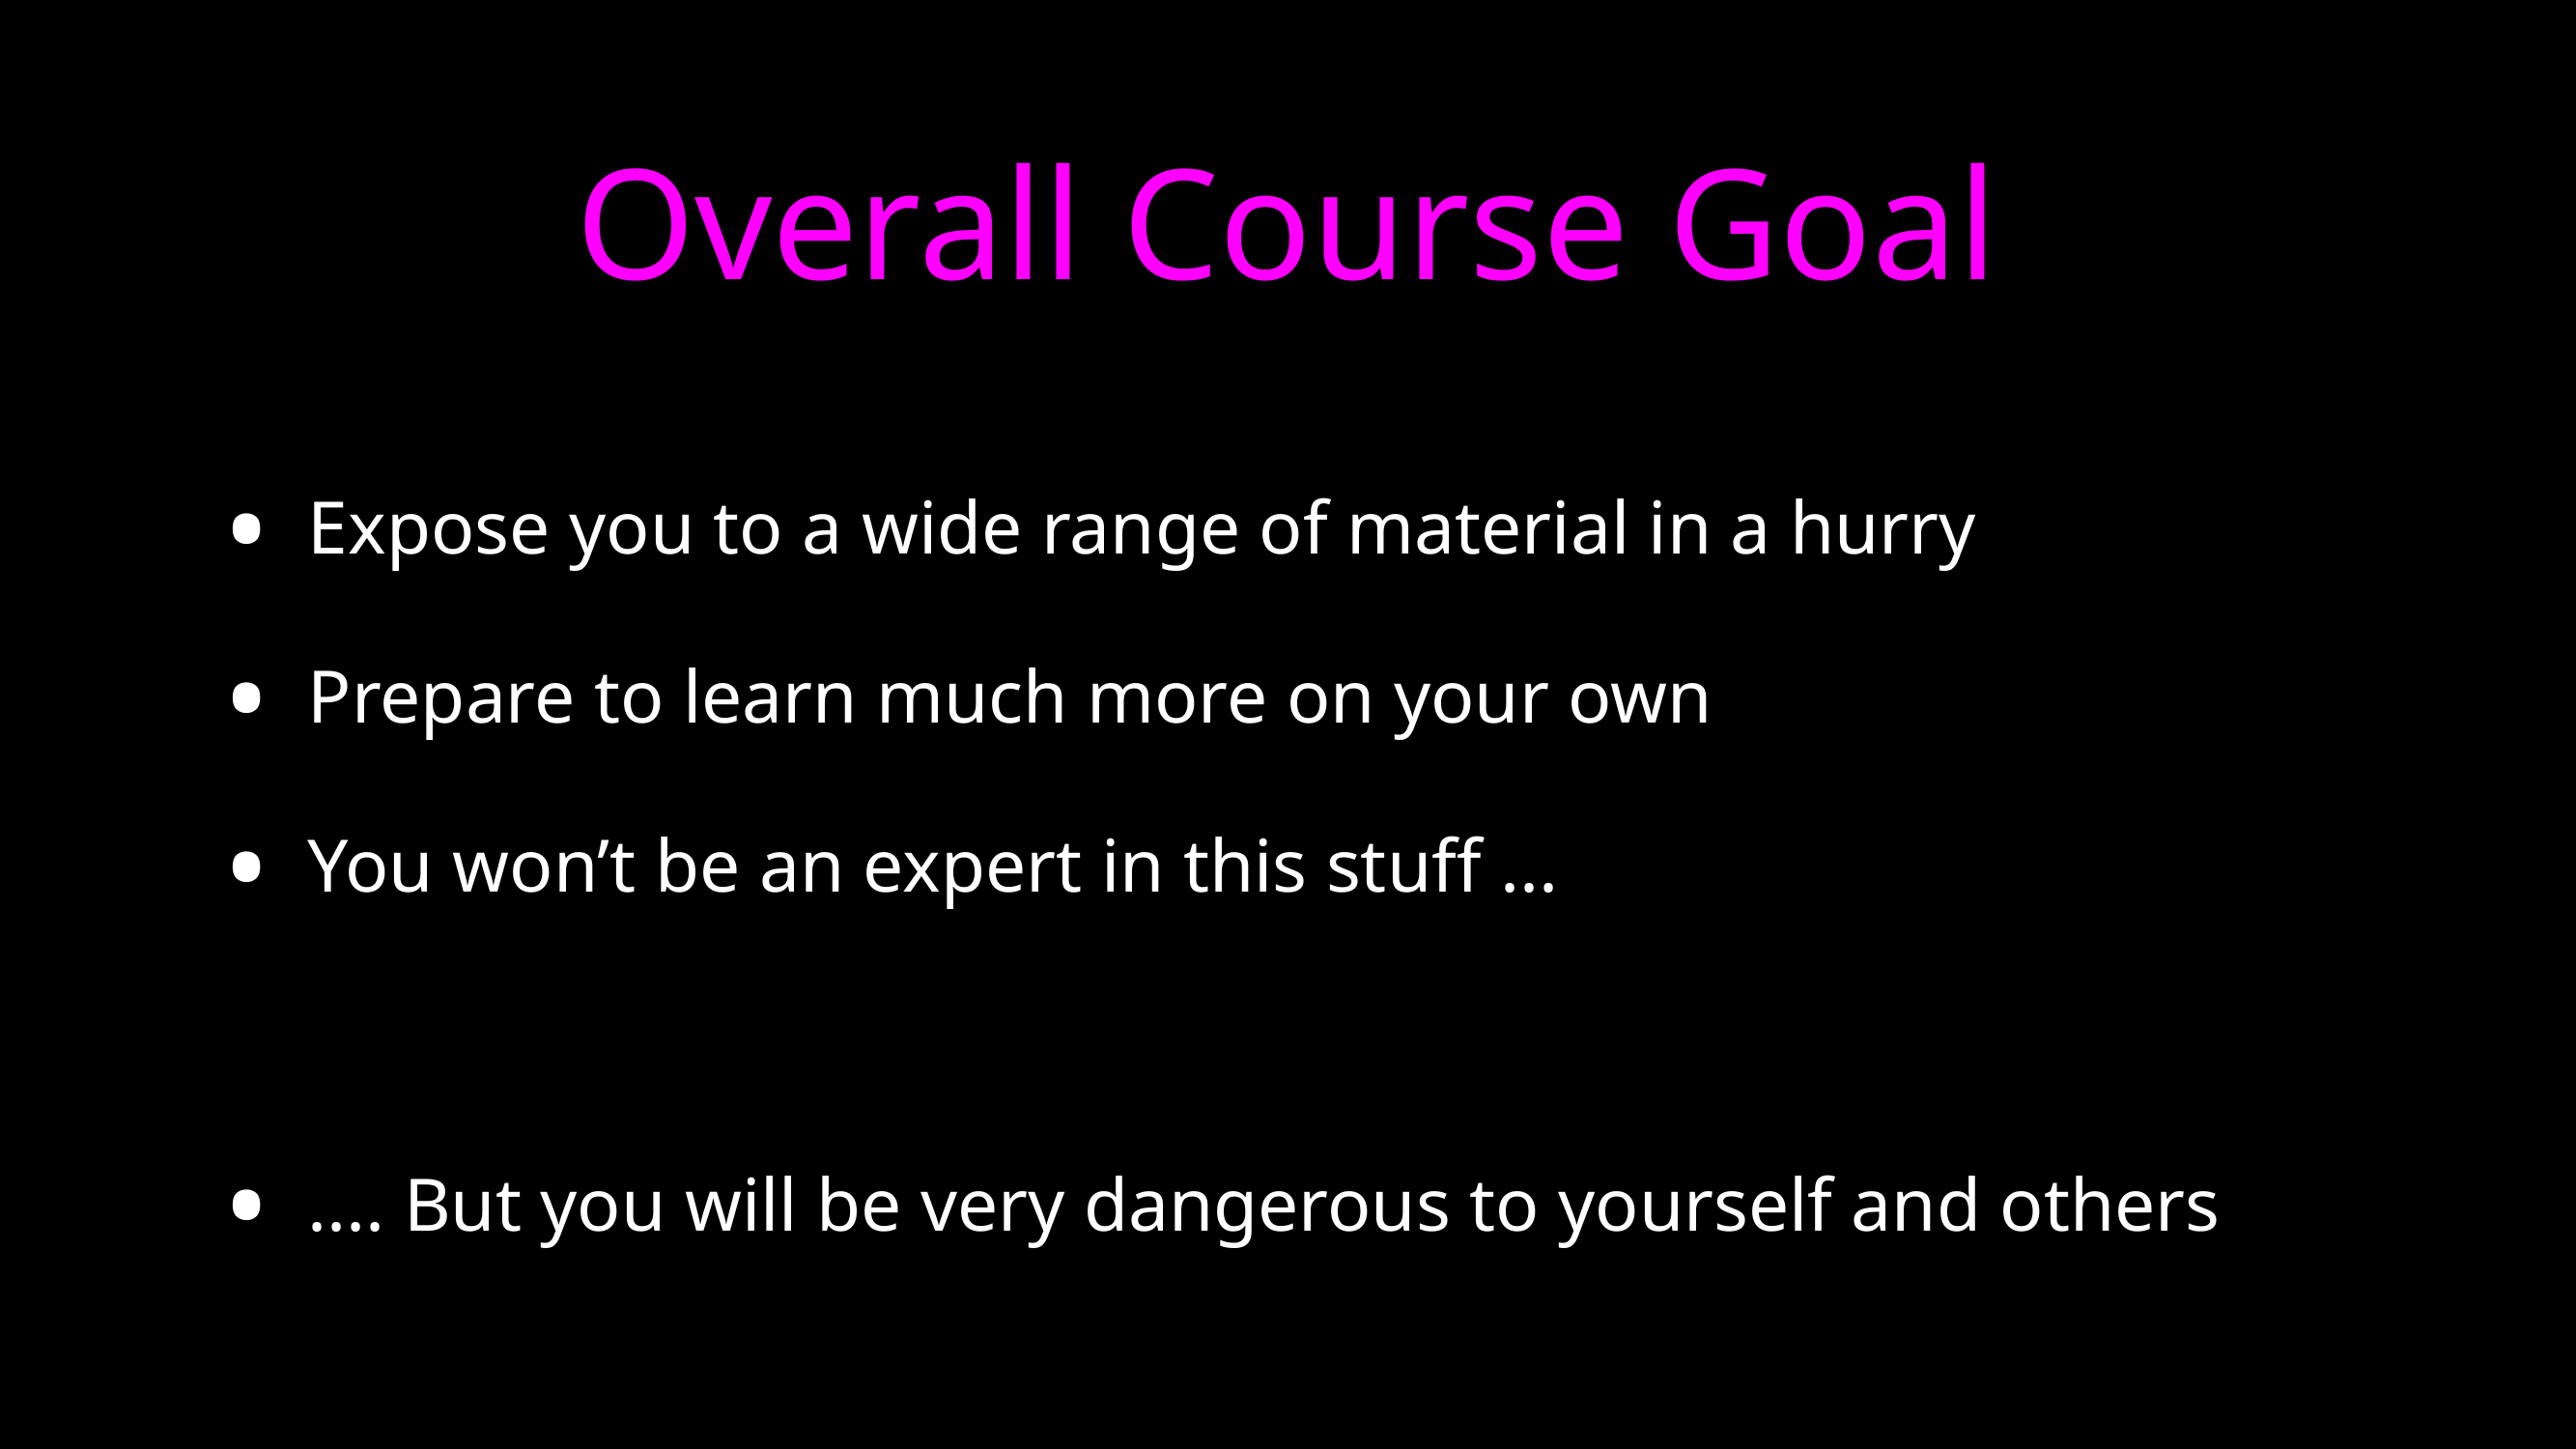

# Overall Course Goal
Expose you to a wide range of material in a hurry
Prepare to learn much more on your own
You won’t be an expert in this stuff ...
.... But you will be very dangerous to yourself and others